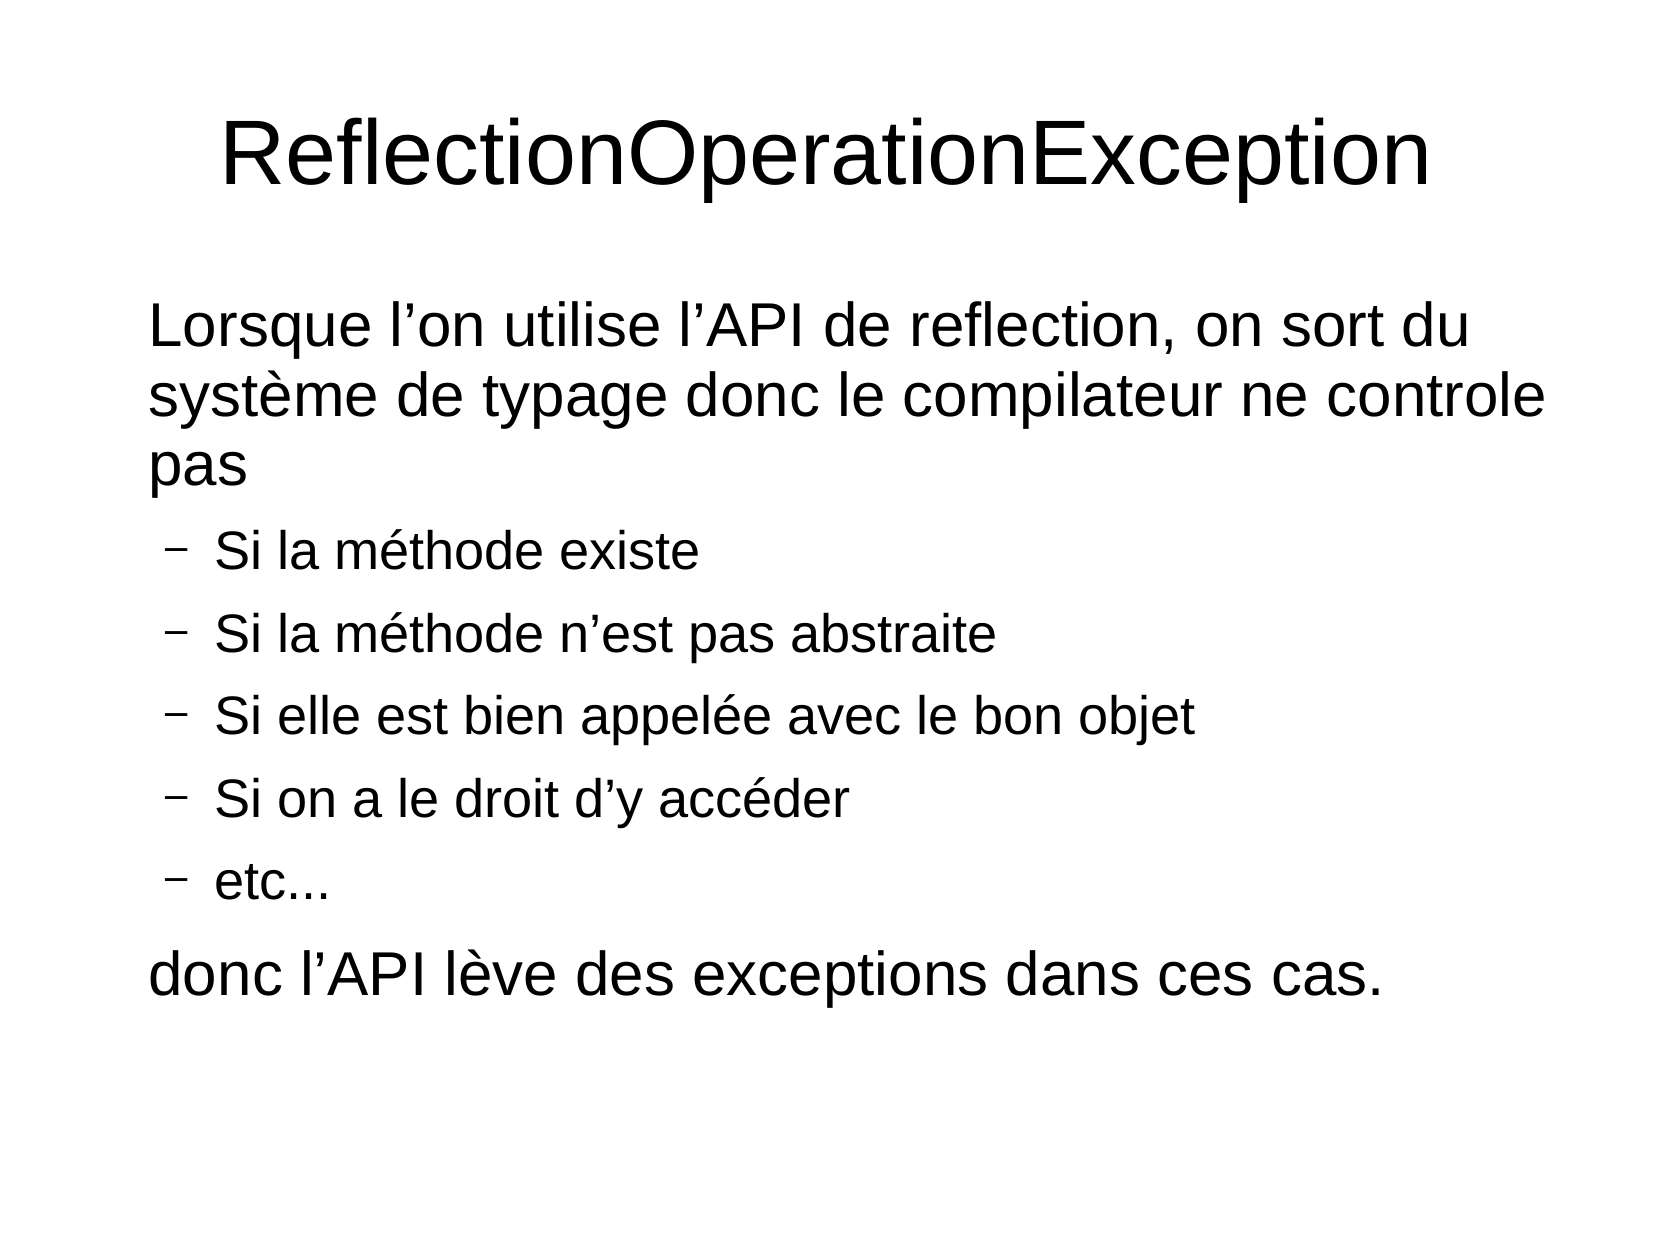

# ReflectionOperationException
Lorsque l’on utilise l’API de reflection, on sort du système de typage donc le compilateur ne controle pas
Si la méthode existe
Si la méthode n’est pas abstraite
Si elle est bien appelée avec le bon objet
Si on a le droit d’y accéder
etc...
donc l’API lève des exceptions dans ces cas.